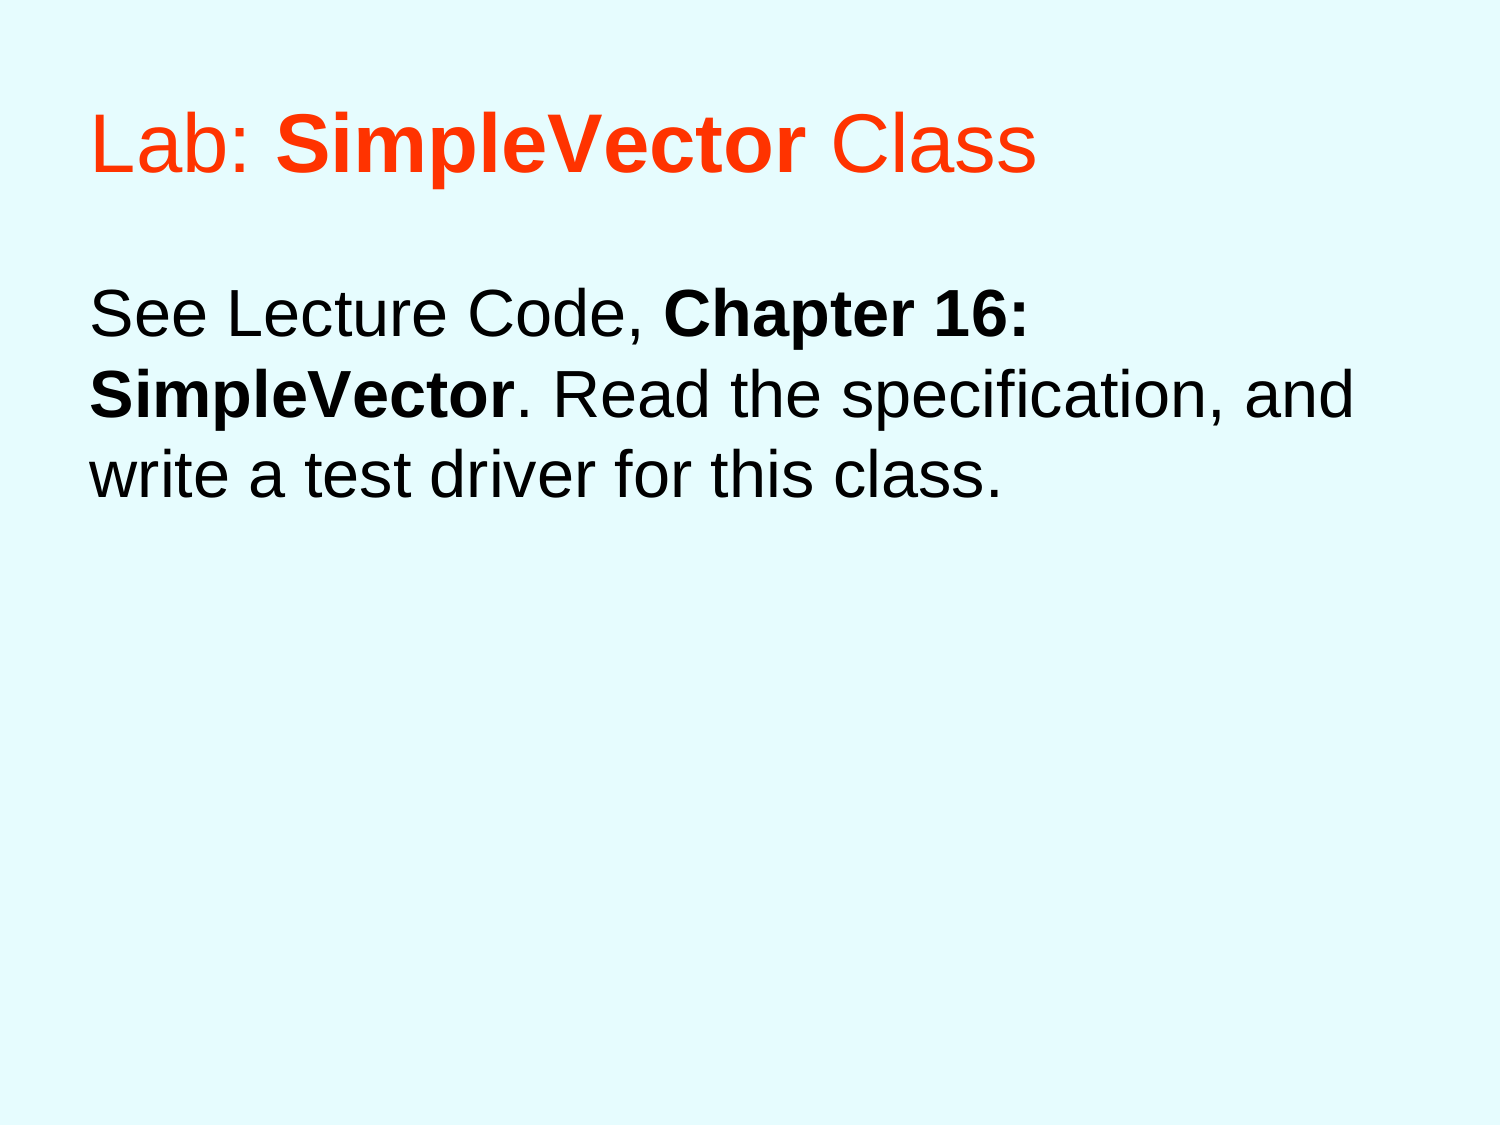

# Lab: SimpleVector Class
See Lecture Code, Chapter 16: SimpleVector. Read the specification, and write a test driver for this class.